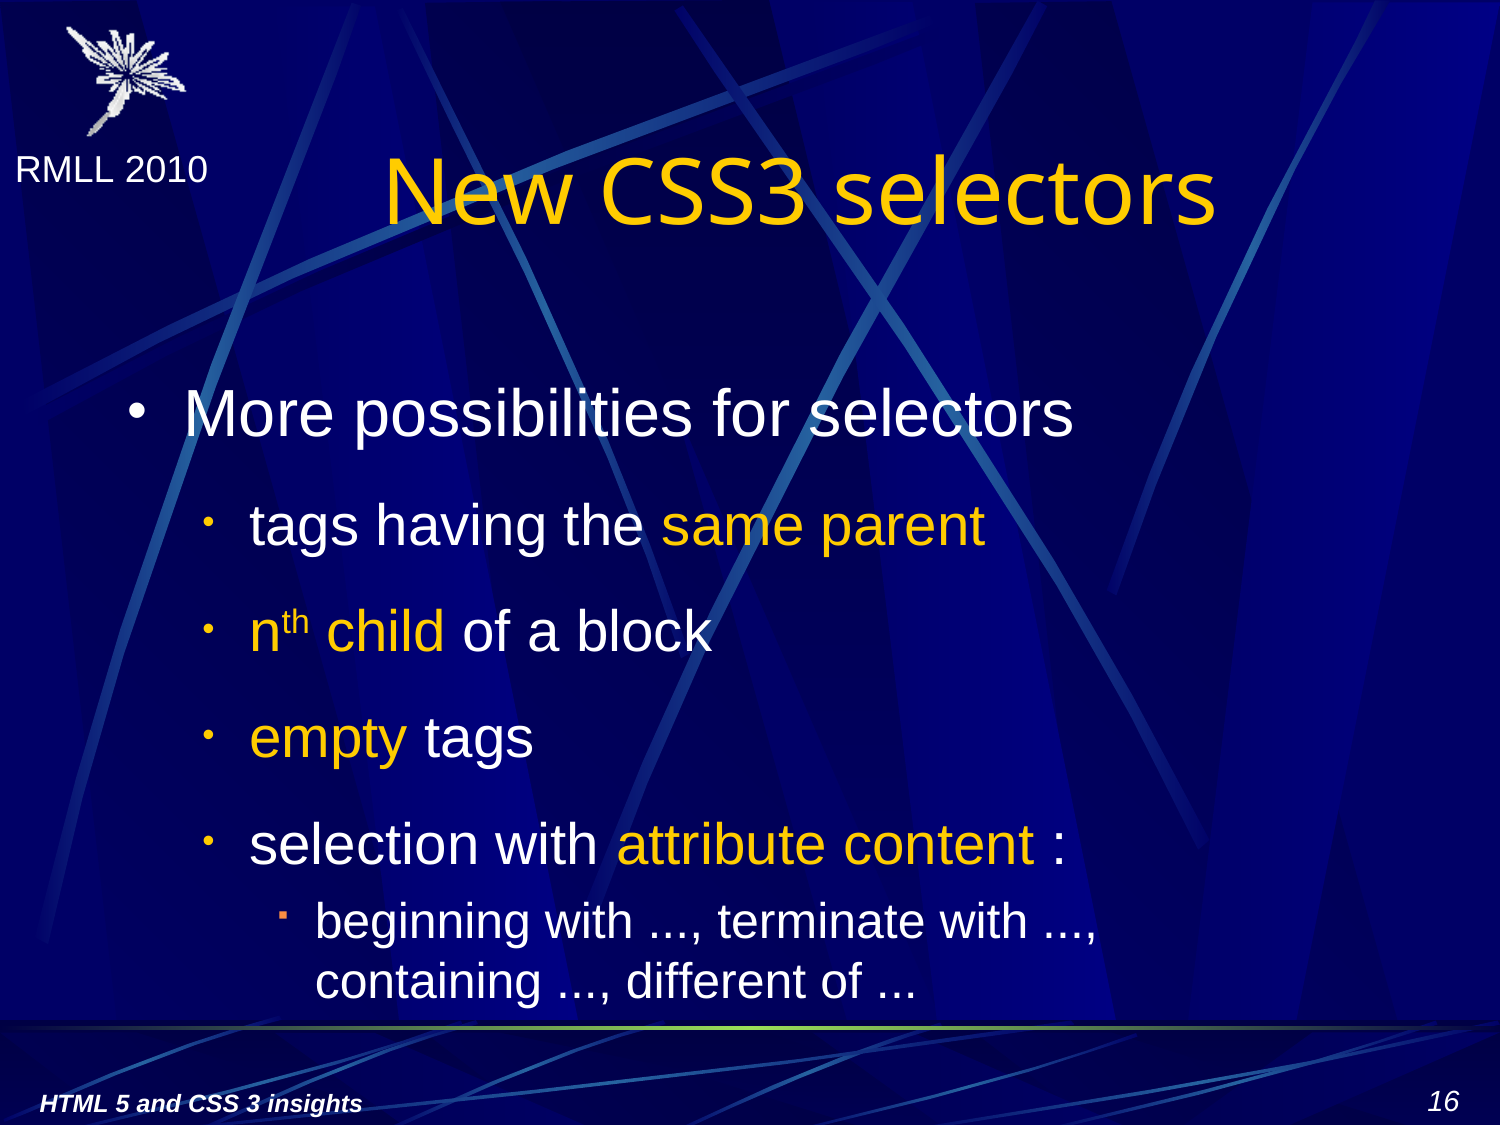

# New CSS3 selectors
More possibilities for selectors
tags having the same parent
nth child of a block
empty tags
selection with attribute content :
beginning with ..., terminate with ...,
containing ..., different of ...